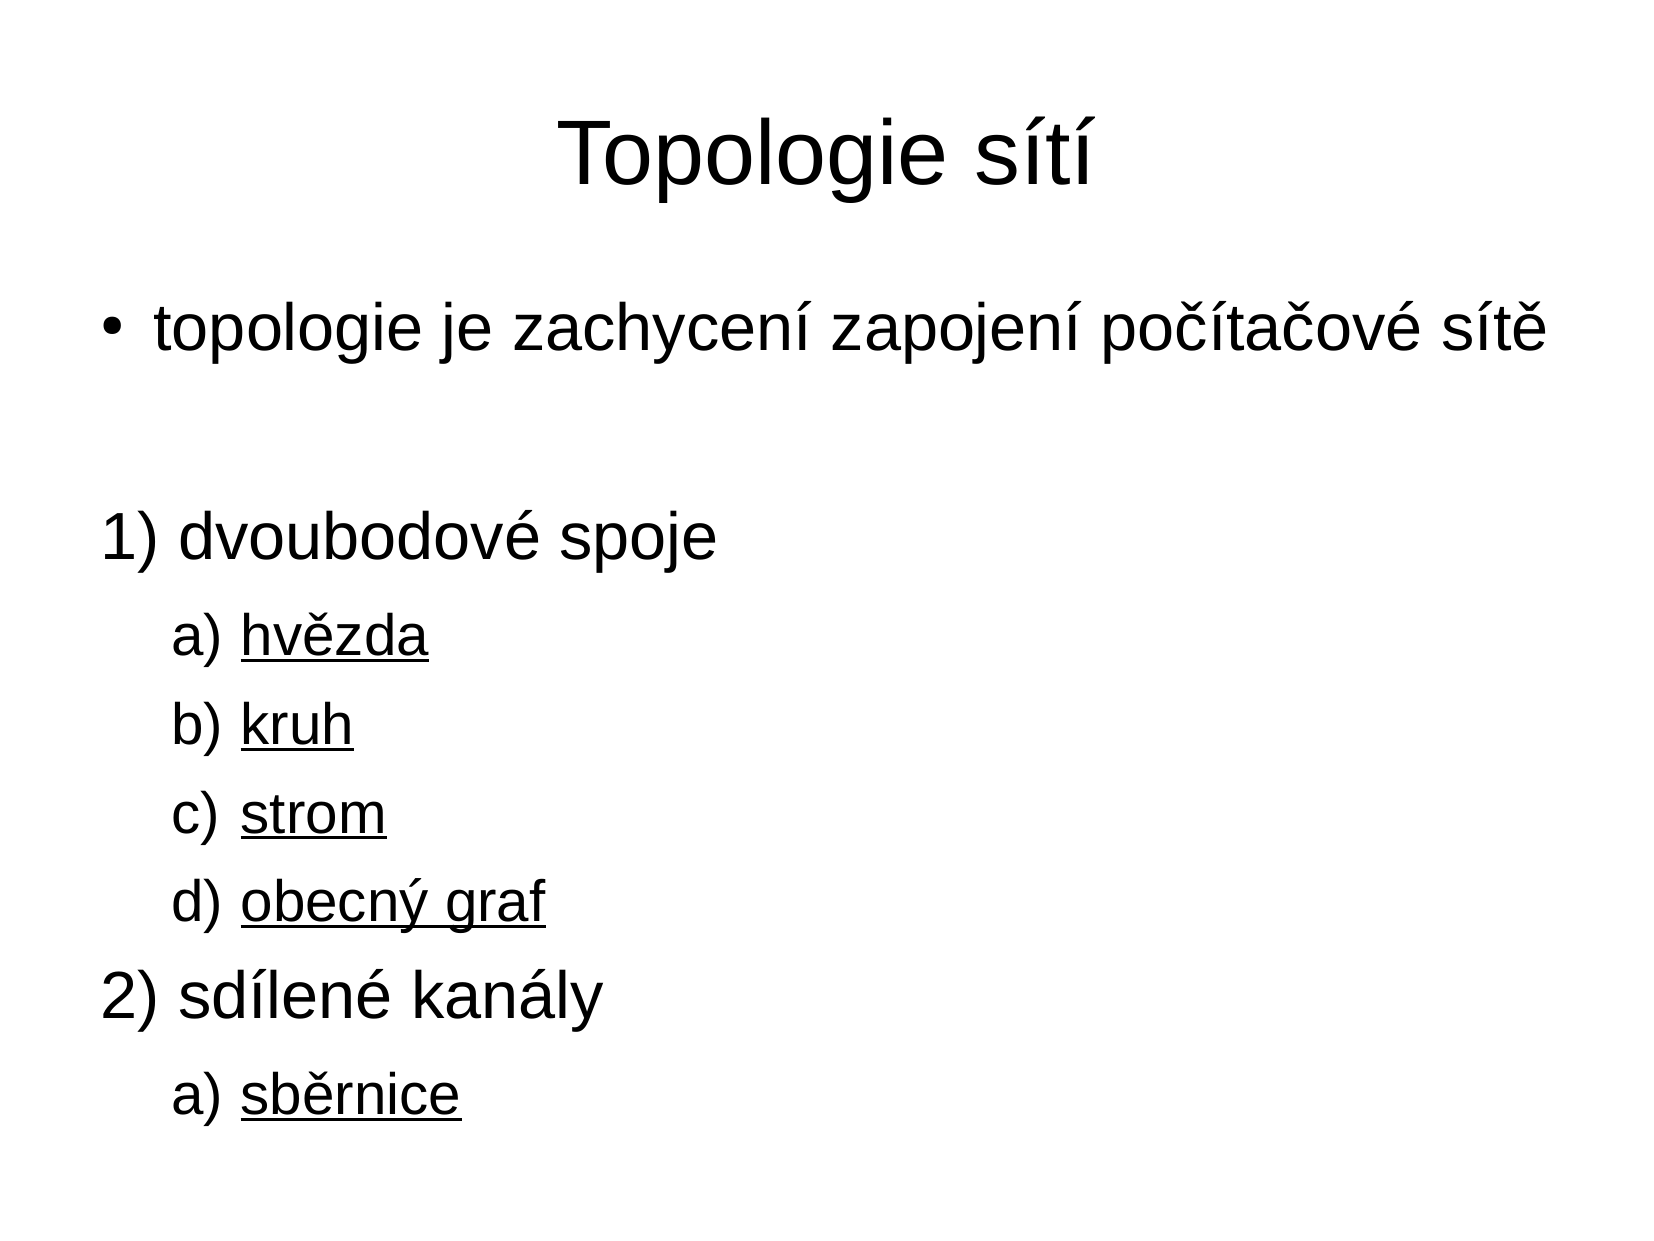

# Topologie sítí
topologie je zachycení zapojení počítačové sítě
 dvoubodové spoje
 hvězda
 kruh
 strom
 obecný graf
 sdílené kanály
 sběrnice